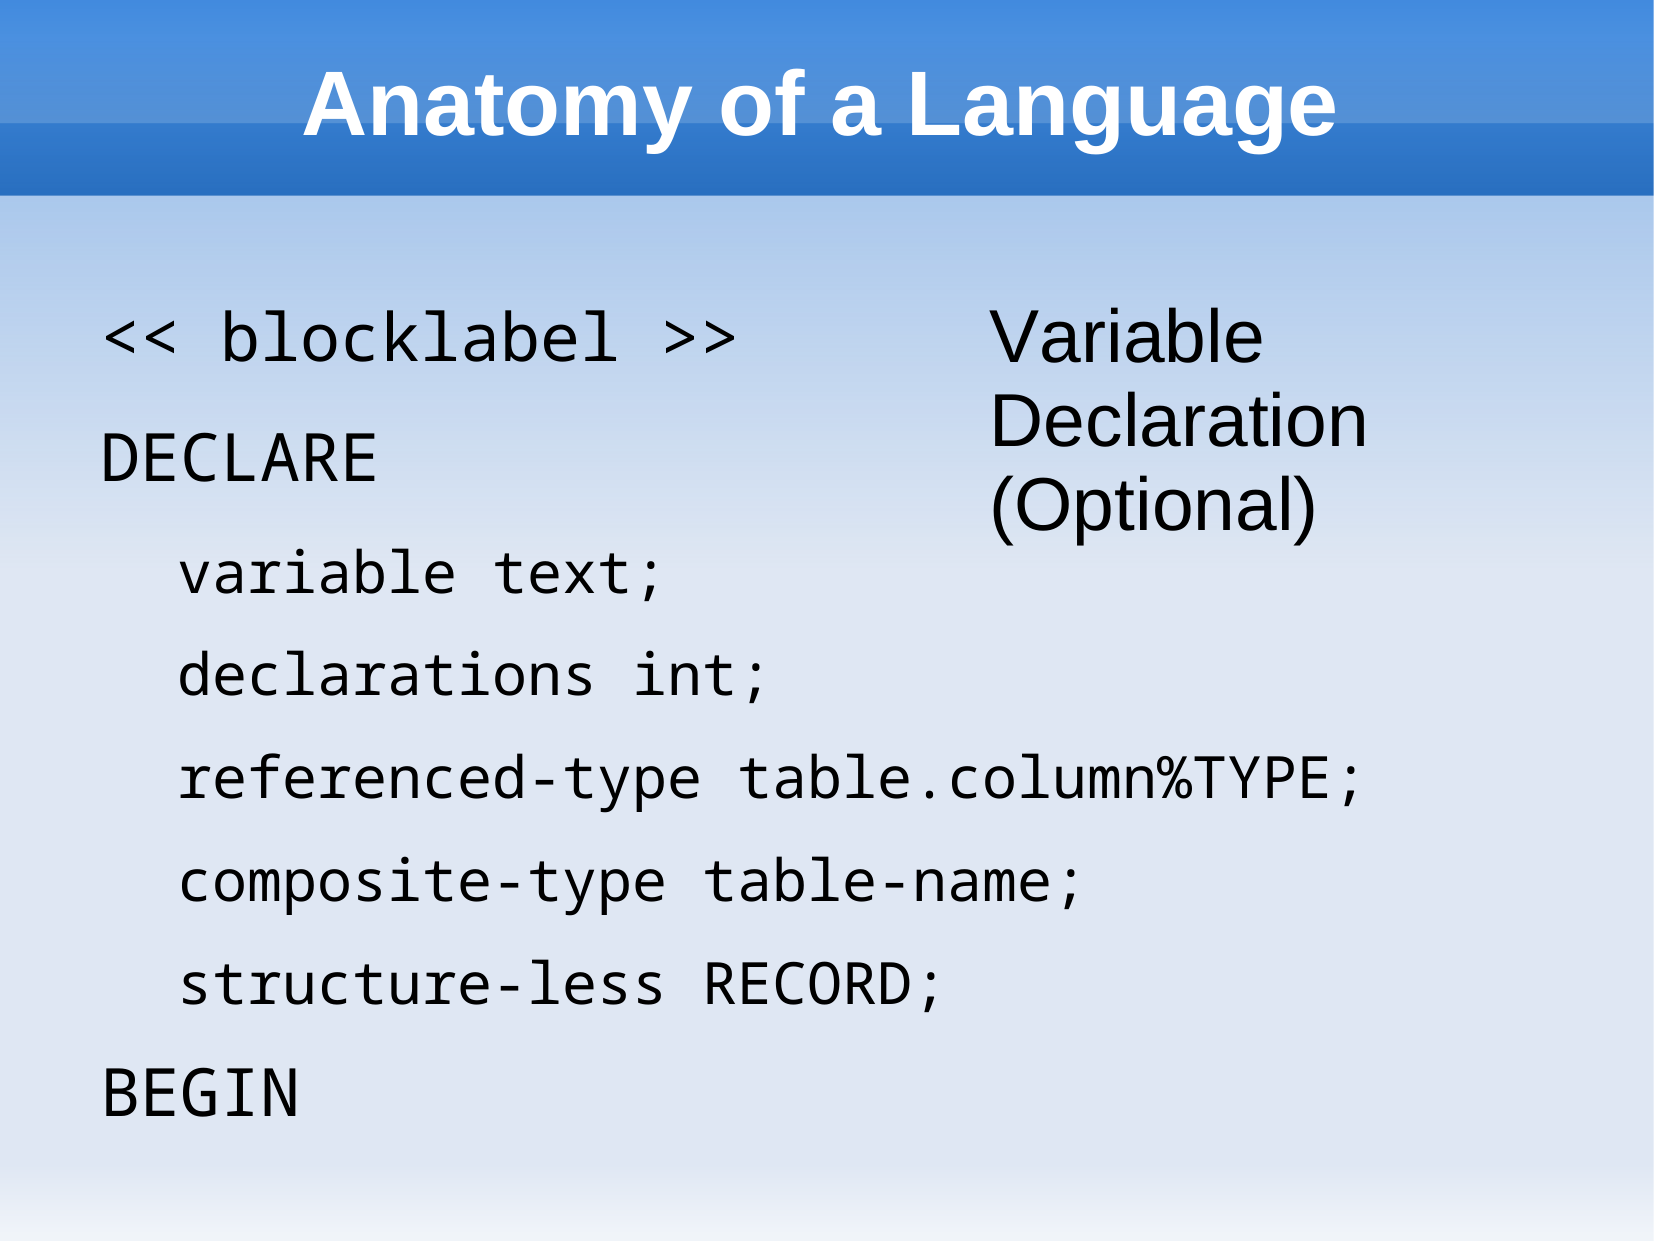

# Anatomy of a Language
Variable Declaration (Optional)
<< blocklabel >>
DECLARE
variable text;
declarations int;
referenced-type table.column%TYPE;
composite-type table-name;
structure-less RECORD;
BEGIN